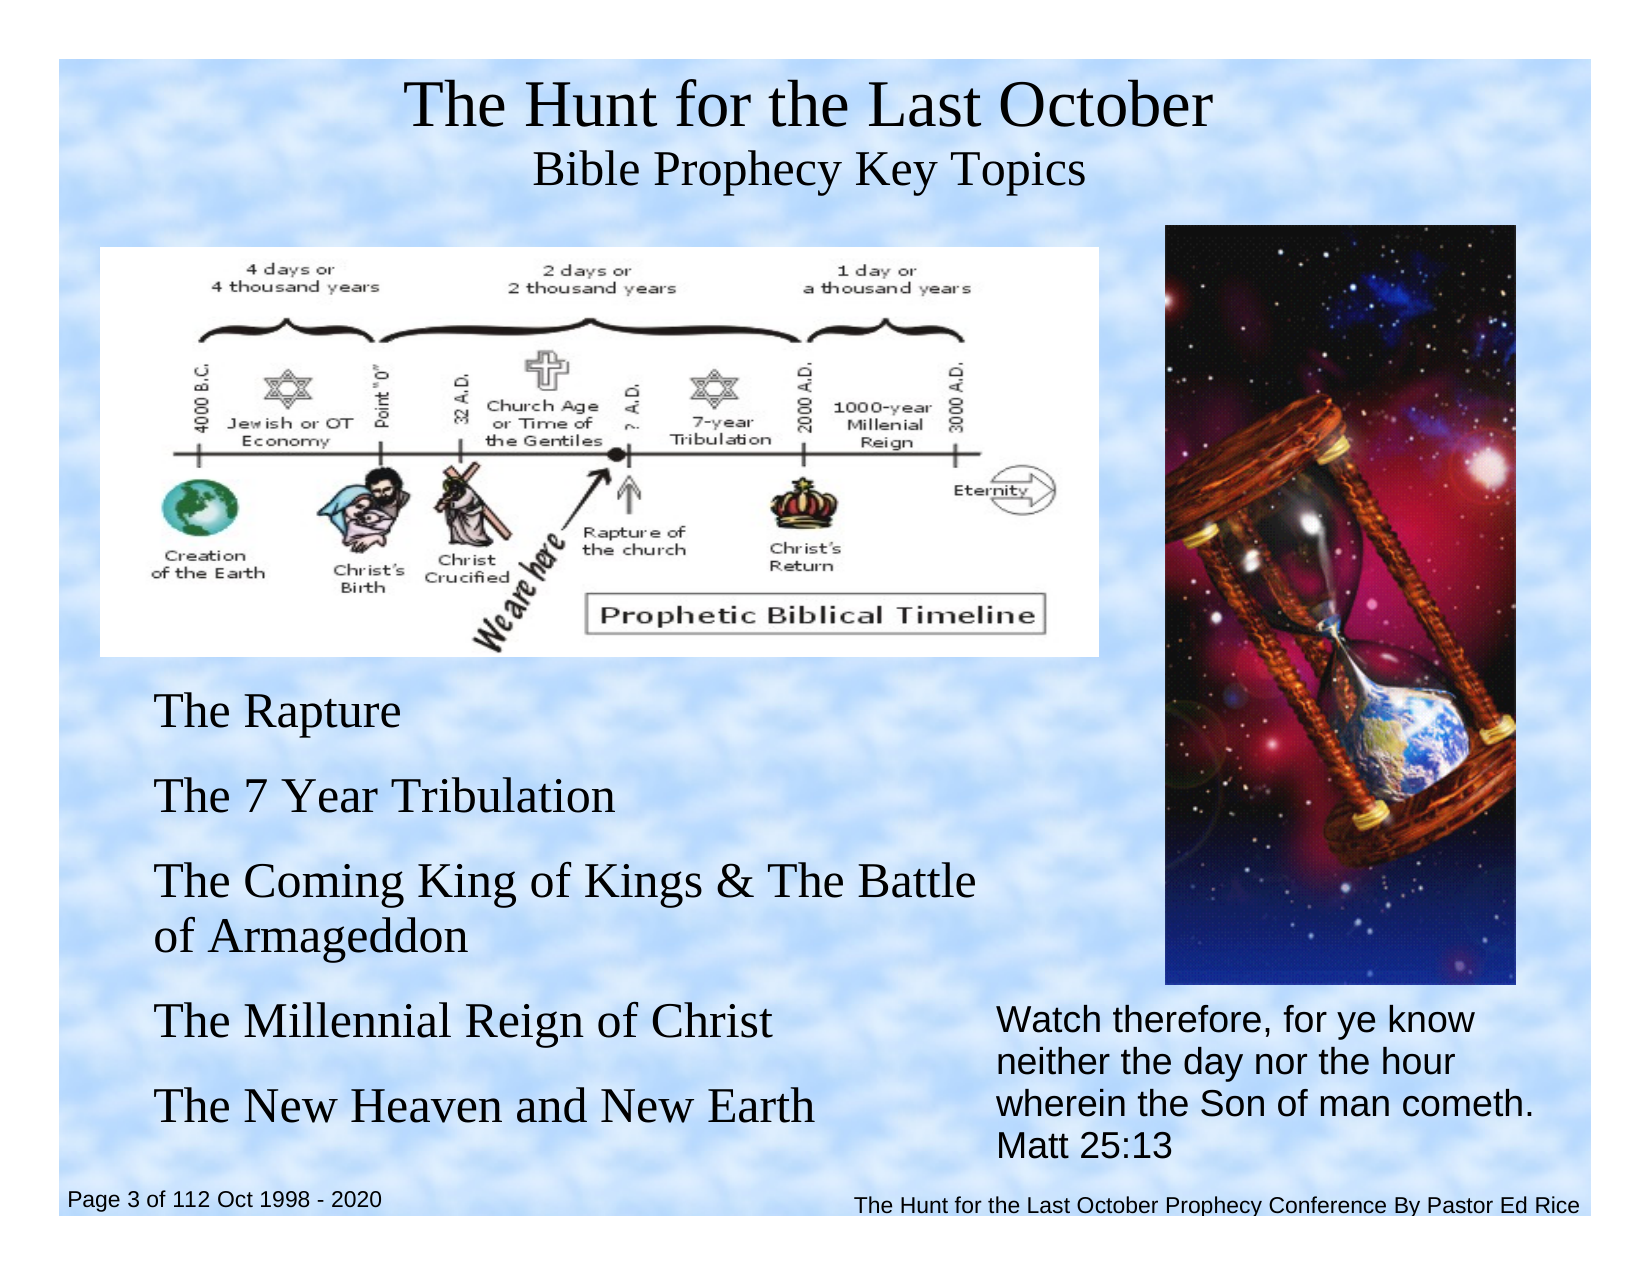

# The Hunt for the Last October Bible Prophecy Key Topics
The Rapture
The 7 Year Tribulation
The Coming King of Kings & The Battle of Armageddon
The Millennial Reign of Christ
The New Heaven and New Earth
Watch therefore, for ye know neither the day nor the hour wherein the Son of man cometh. Matt 25:13